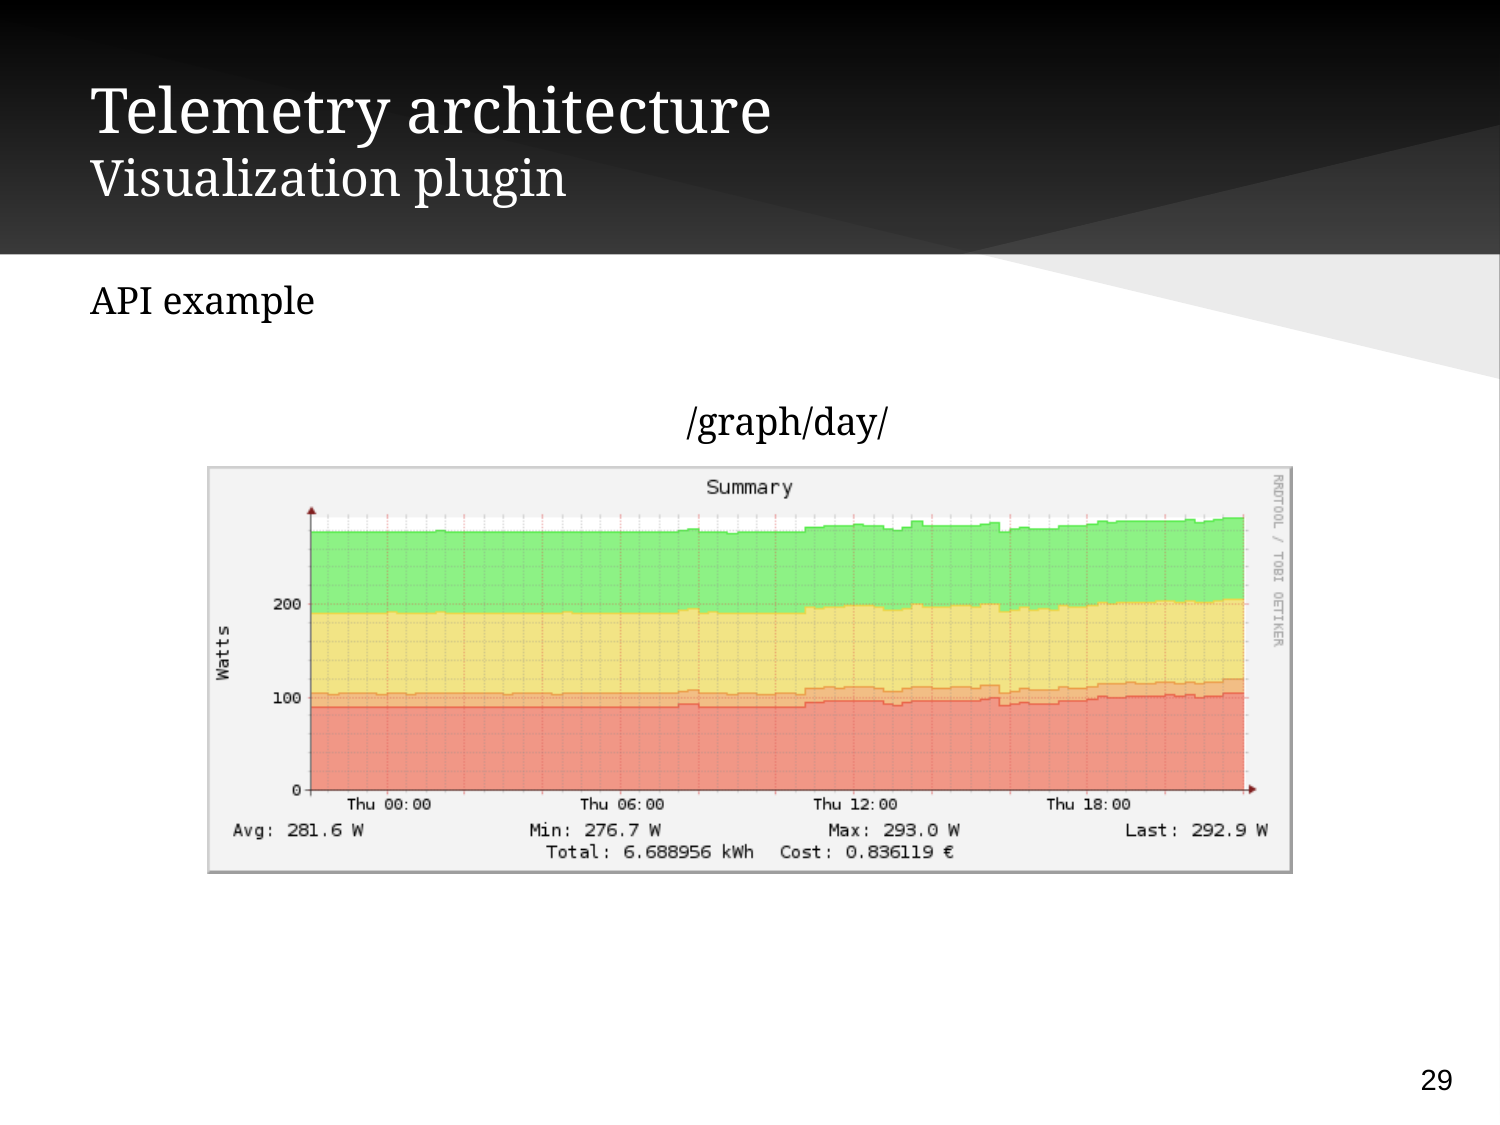

# Telemetry architecture Visualization plugin
API example
/graph/day/
29